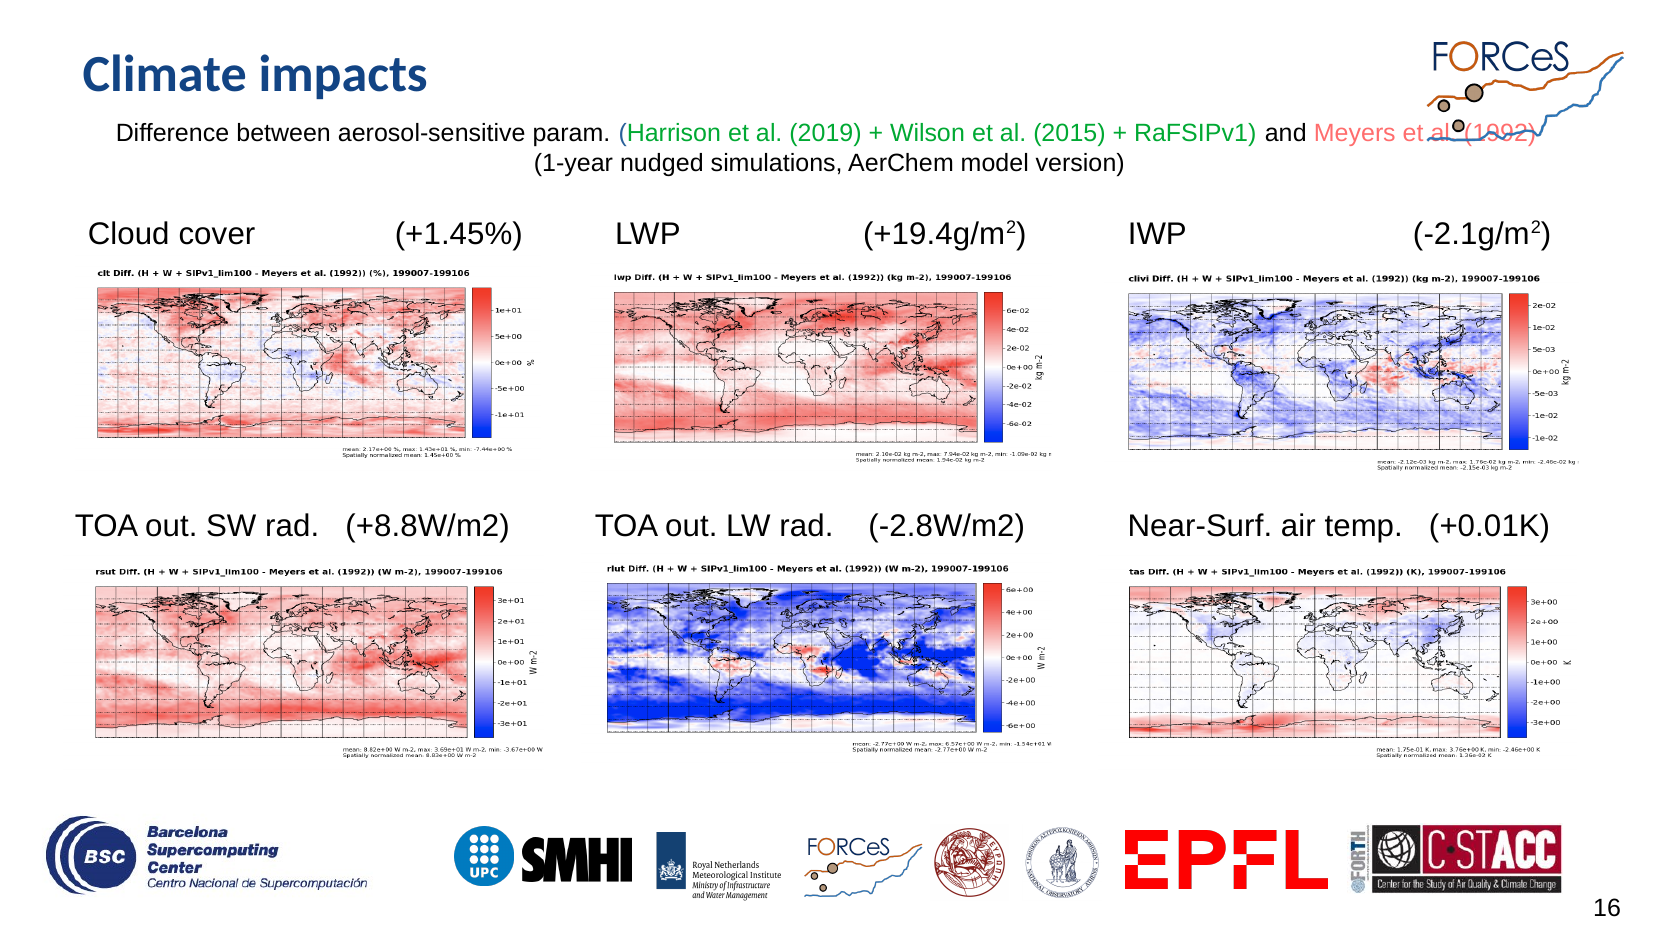

a5yk Meyers
a5yj Harrison + W + SIPv1
Climate impacts
Difference between aerosol-sensitive param. (Harrison et al. (2019) + Wilson et al. (2015) + RaFSIPv1) and Meyers et al. (1992)
(1-year nudged simulations, AerChem model version)
Cloud cover (+1.45%)
LWP (+19.4g/m2)
IWP (-2.1g/m2)
TOA out. SW rad. (+8.8W/m2)
TOA out. LW rad. (-2.8W/m2)
 Near-Surf. air temp. (+0.01K)